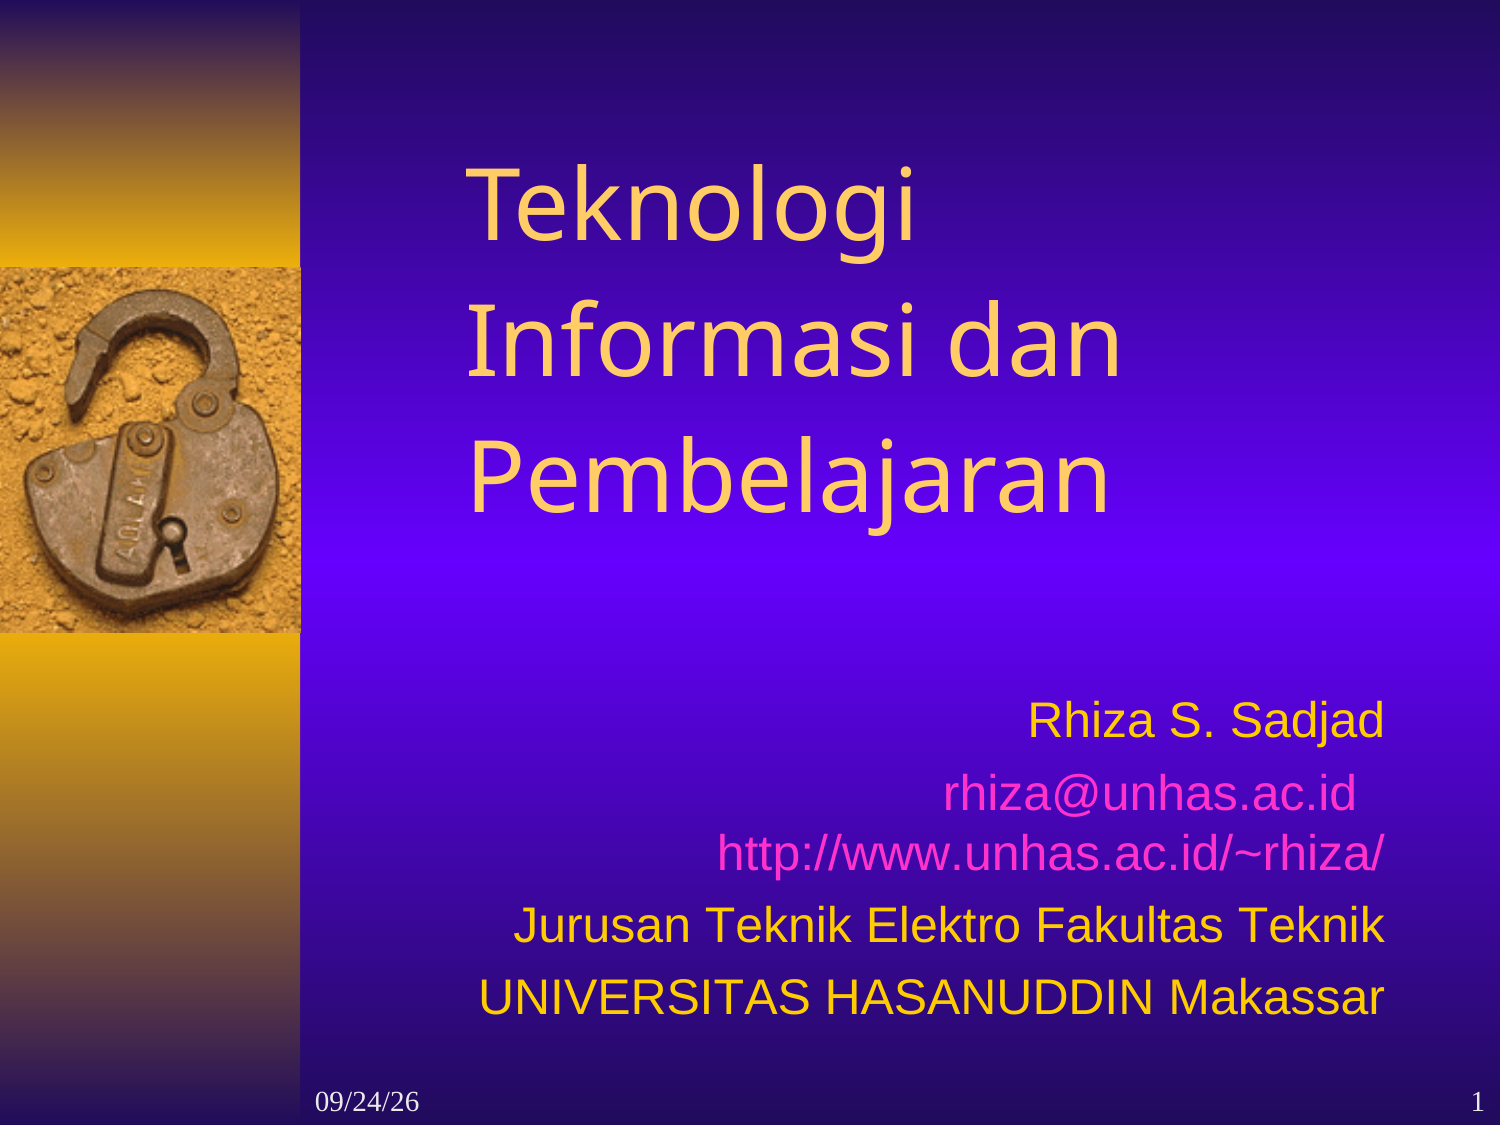

# Teknologi Informasi dan Pembelajaran
Rhiza S. Sadjad
rhiza@unhas.ac.id http://www.unhas.ac.id/~rhiza/
Jurusan Teknik Elektro Fakultas Teknik
UNIVERSITAS HASANUDDIN Makassar
1